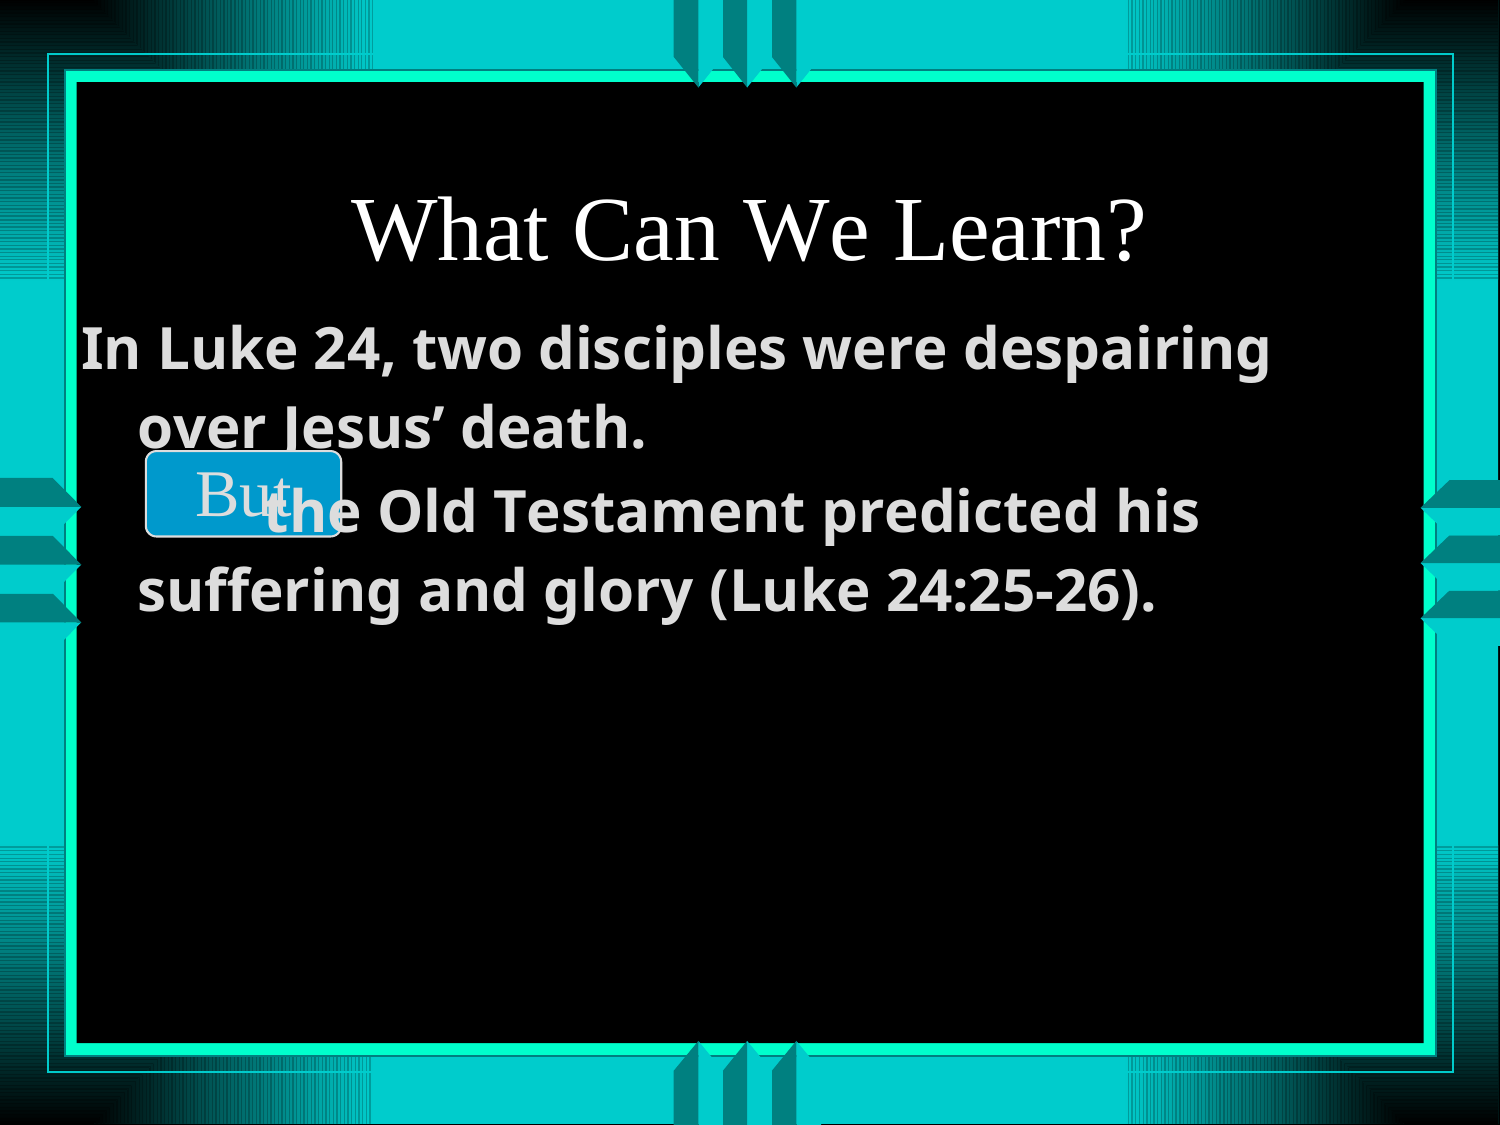

# What Can We Learn?
In Luke 24, two disciples were despairing over Jesus’ death.
But
 the Old Testament predicted his suffering and glory (Luke 24:25-26).